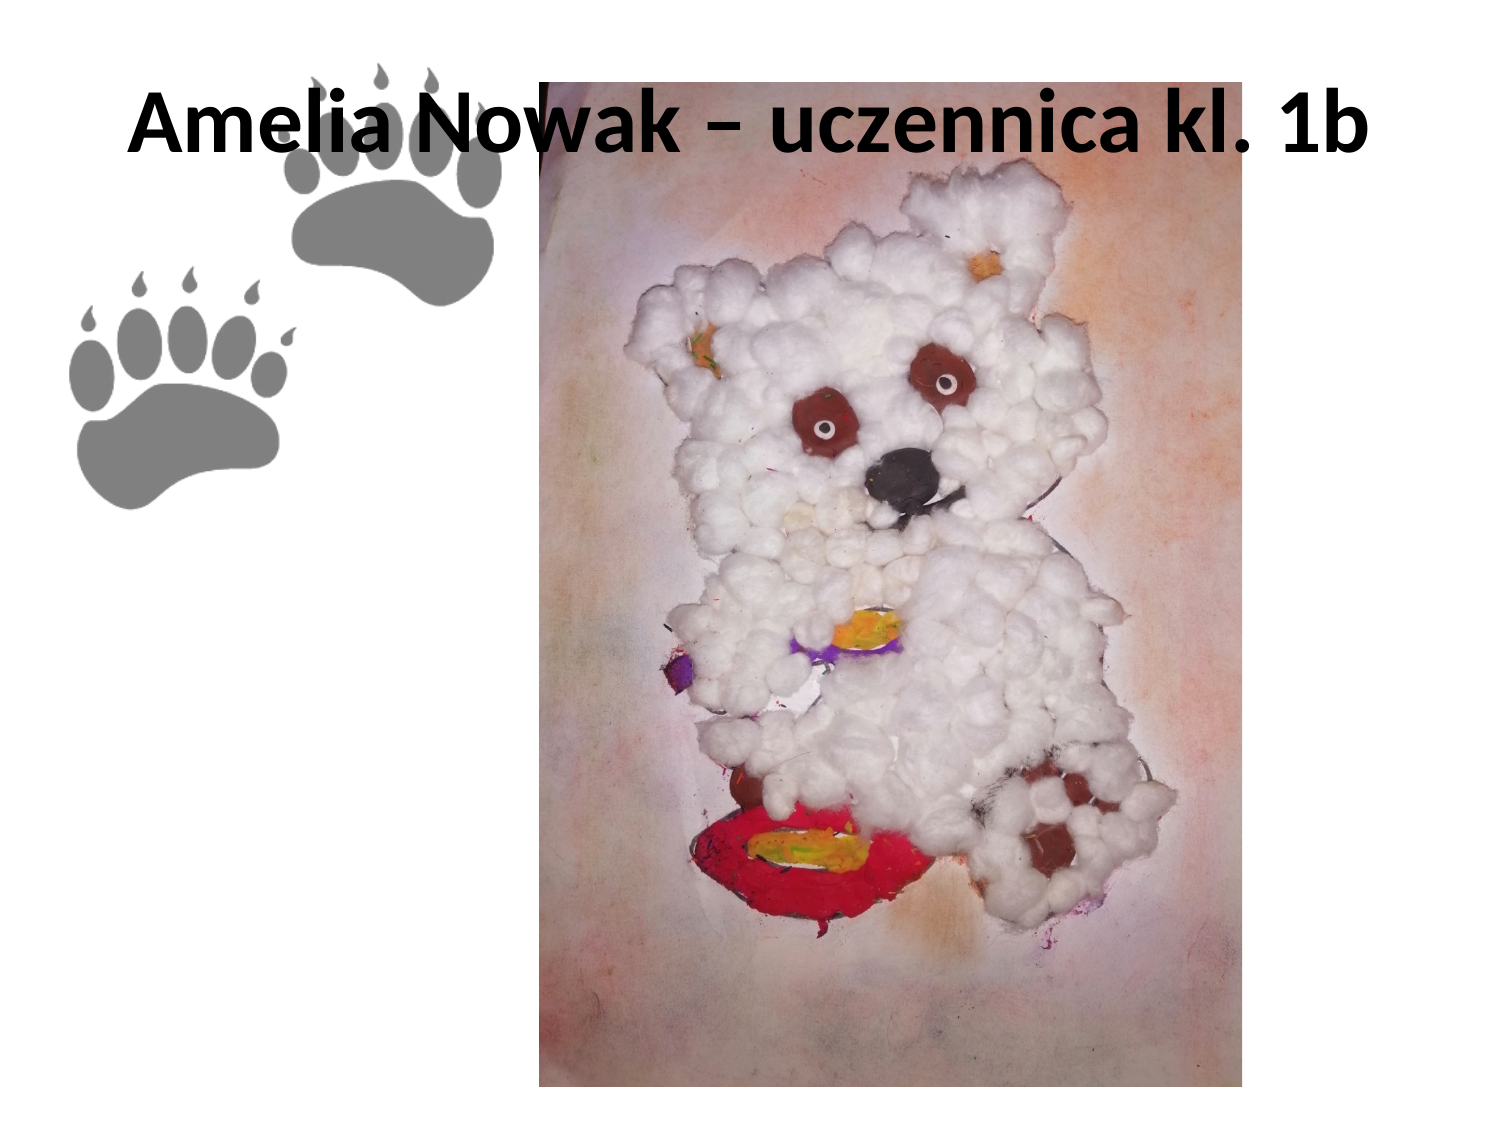

# Amelia Nowak – uczennica kl. 1b